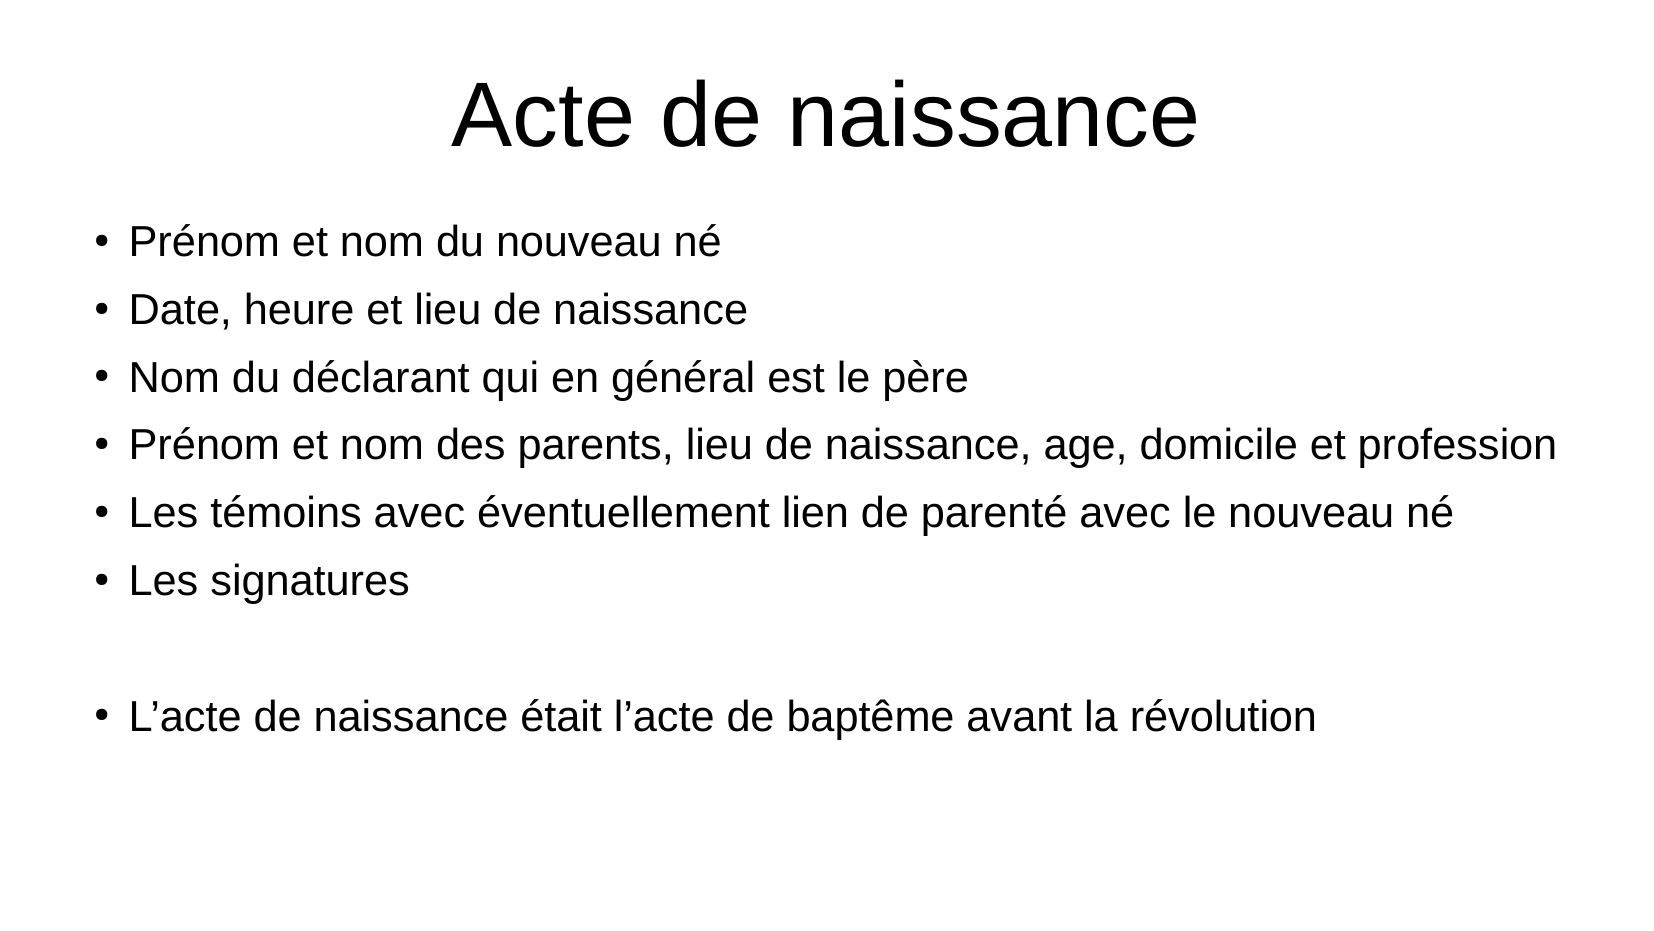

# Acte de naissance
Prénom et nom du nouveau né
Date, heure et lieu de naissance
Nom du déclarant qui en général est le père
Prénom et nom des parents, lieu de naissance, age, domicile et profession
Les témoins avec éventuellement lien de parenté avec le nouveau né
Les signatures
L’acte de naissance était l’acte de baptême avant la révolution